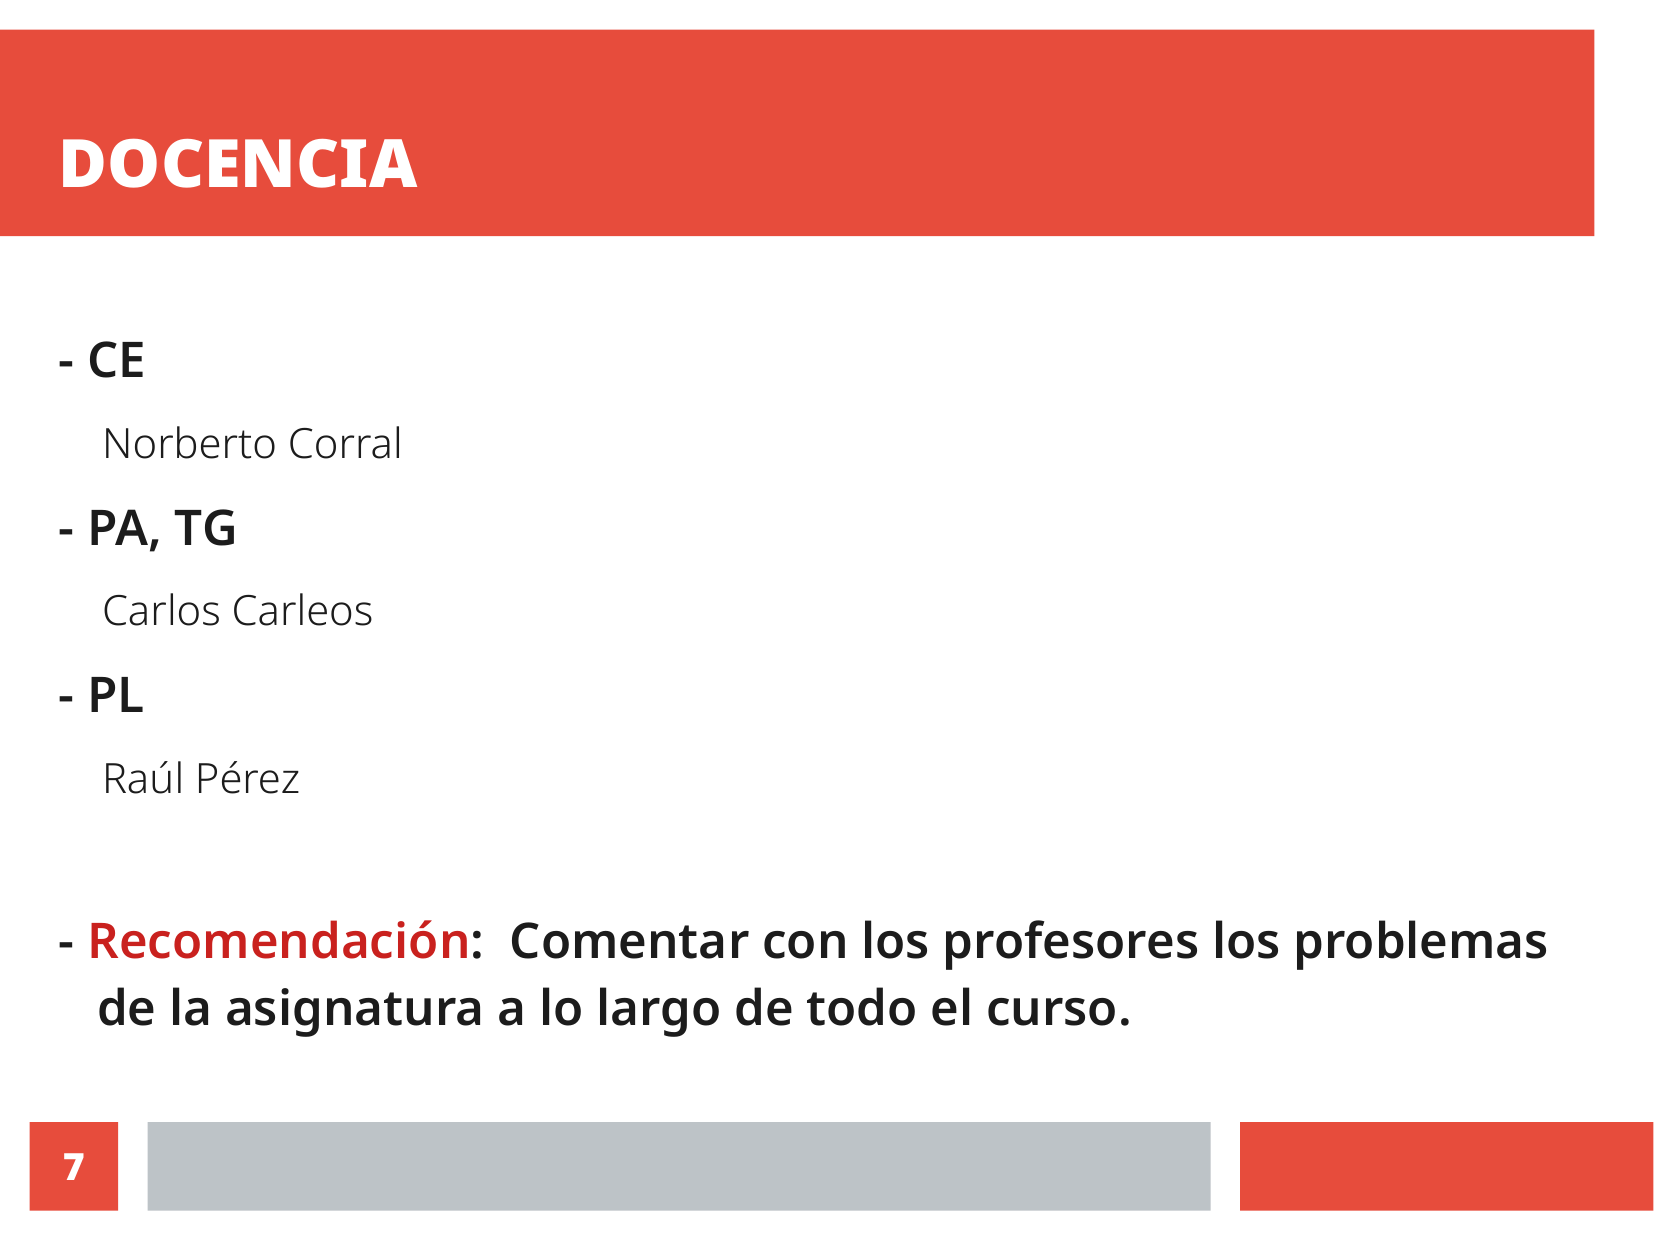

# DOCENCIA
- CE
Norberto Corral
- PA, TG
Carlos Carleos
- PL
Raúl Pérez
- Recomendación: Comentar con los profesores los problemas
 de la asignatura a lo largo de todo el curso.
7